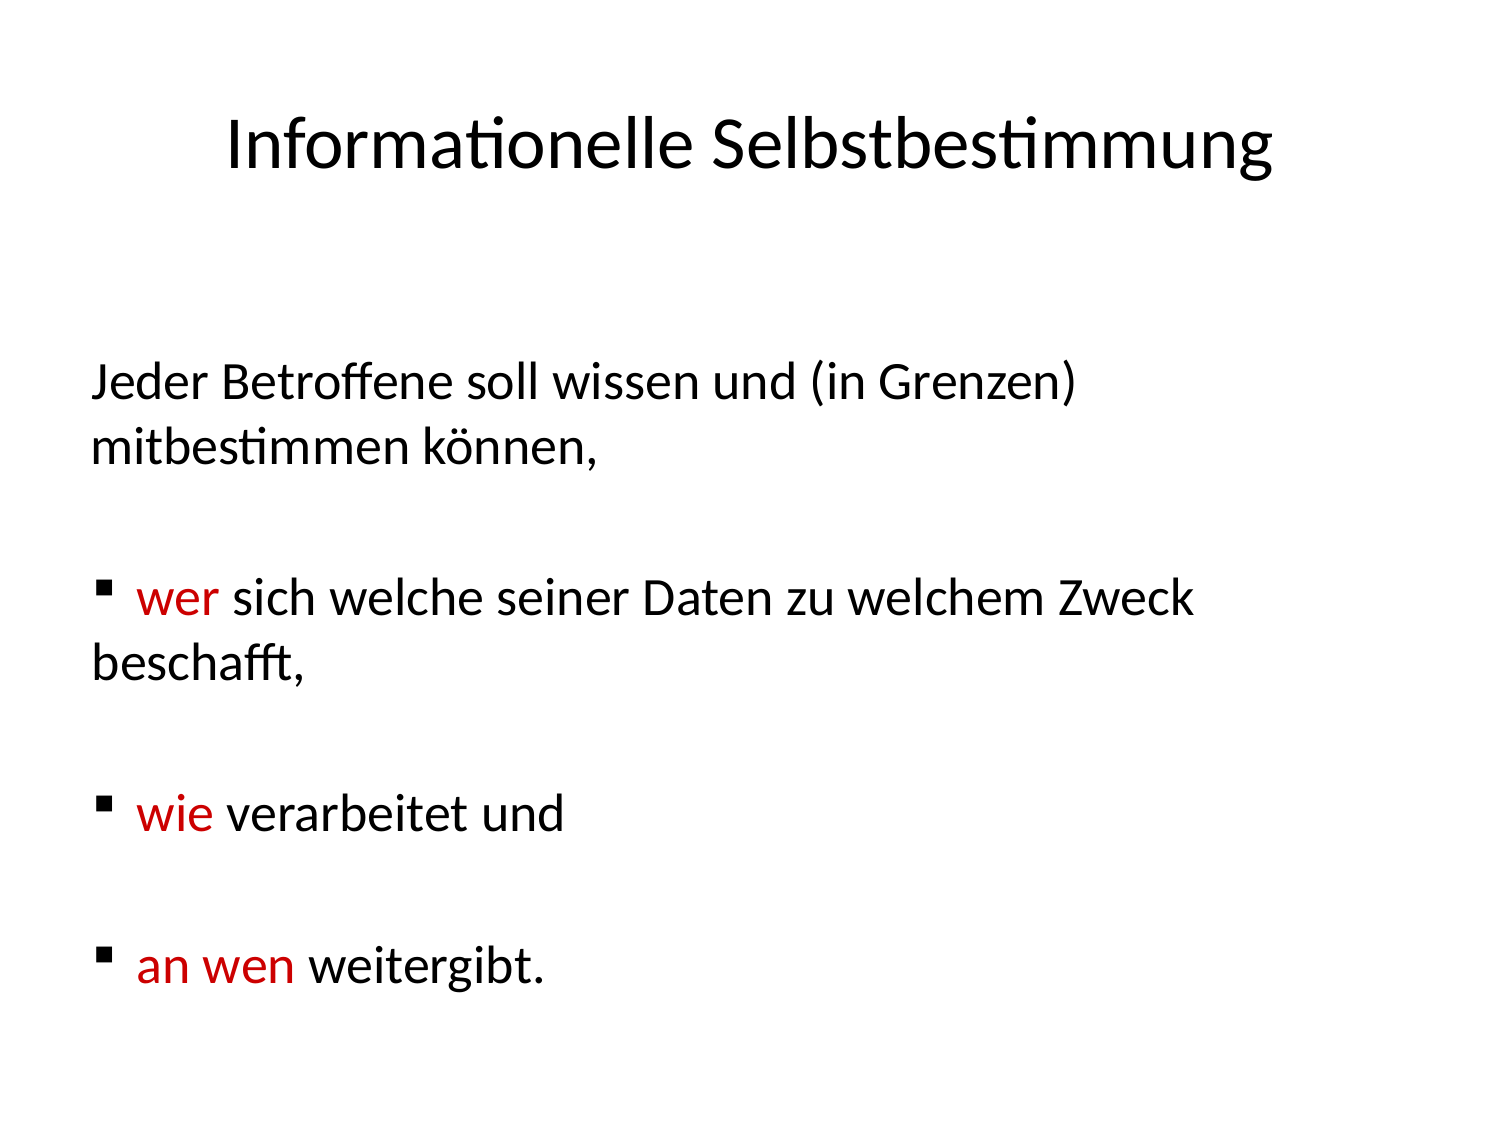

# Informationelle Selbstbestimmung
Jeder Betroffene soll wissen und (in Grenzen) mitbestimmen können,
 wer sich welche seiner Daten zu welchem Zweck beschafft,
 wie verarbeitet und
 an wen weitergibt.